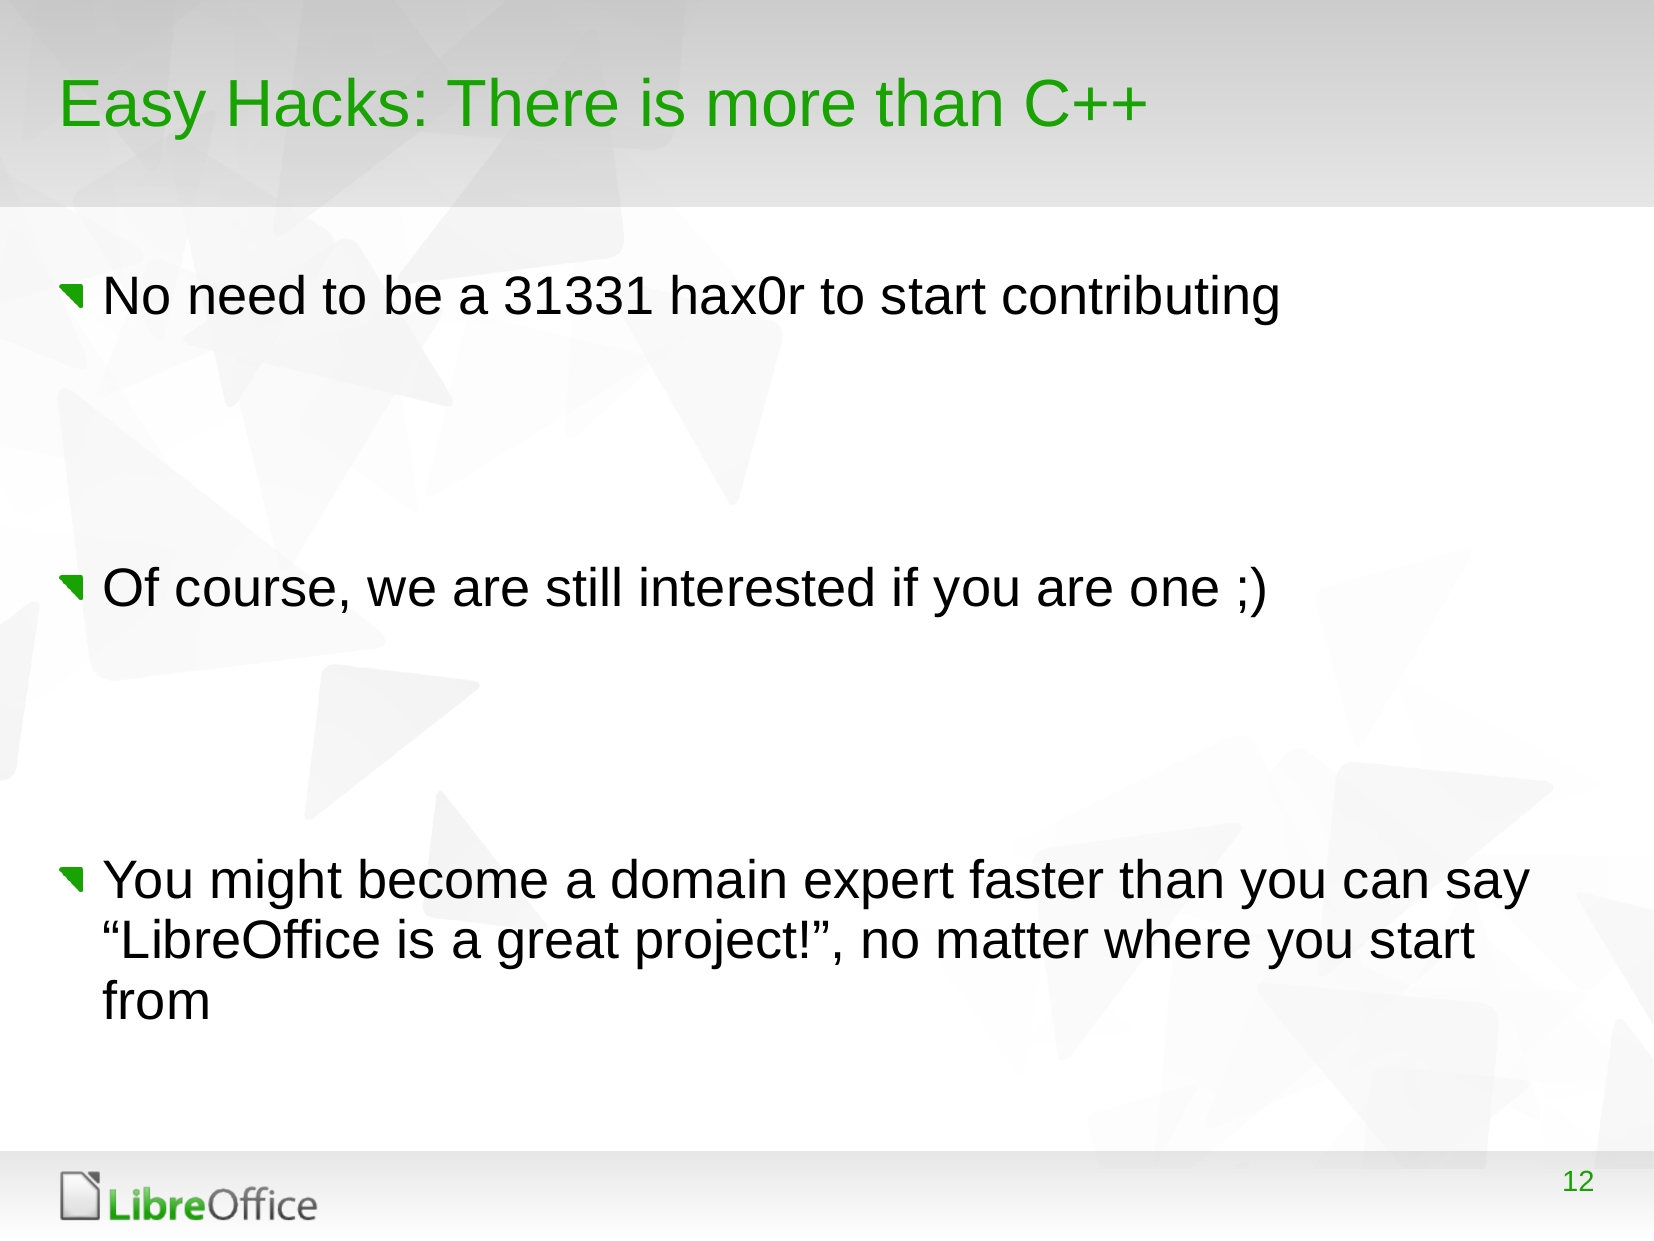

# Easy Hacks: There is more than C++
No need to be a 31331 hax0r to start contributing
Of course, we are still interested if you are one ;)
You might become a domain expert faster than you can say “LibreOffice is a great project!”, no matter where you start from
12